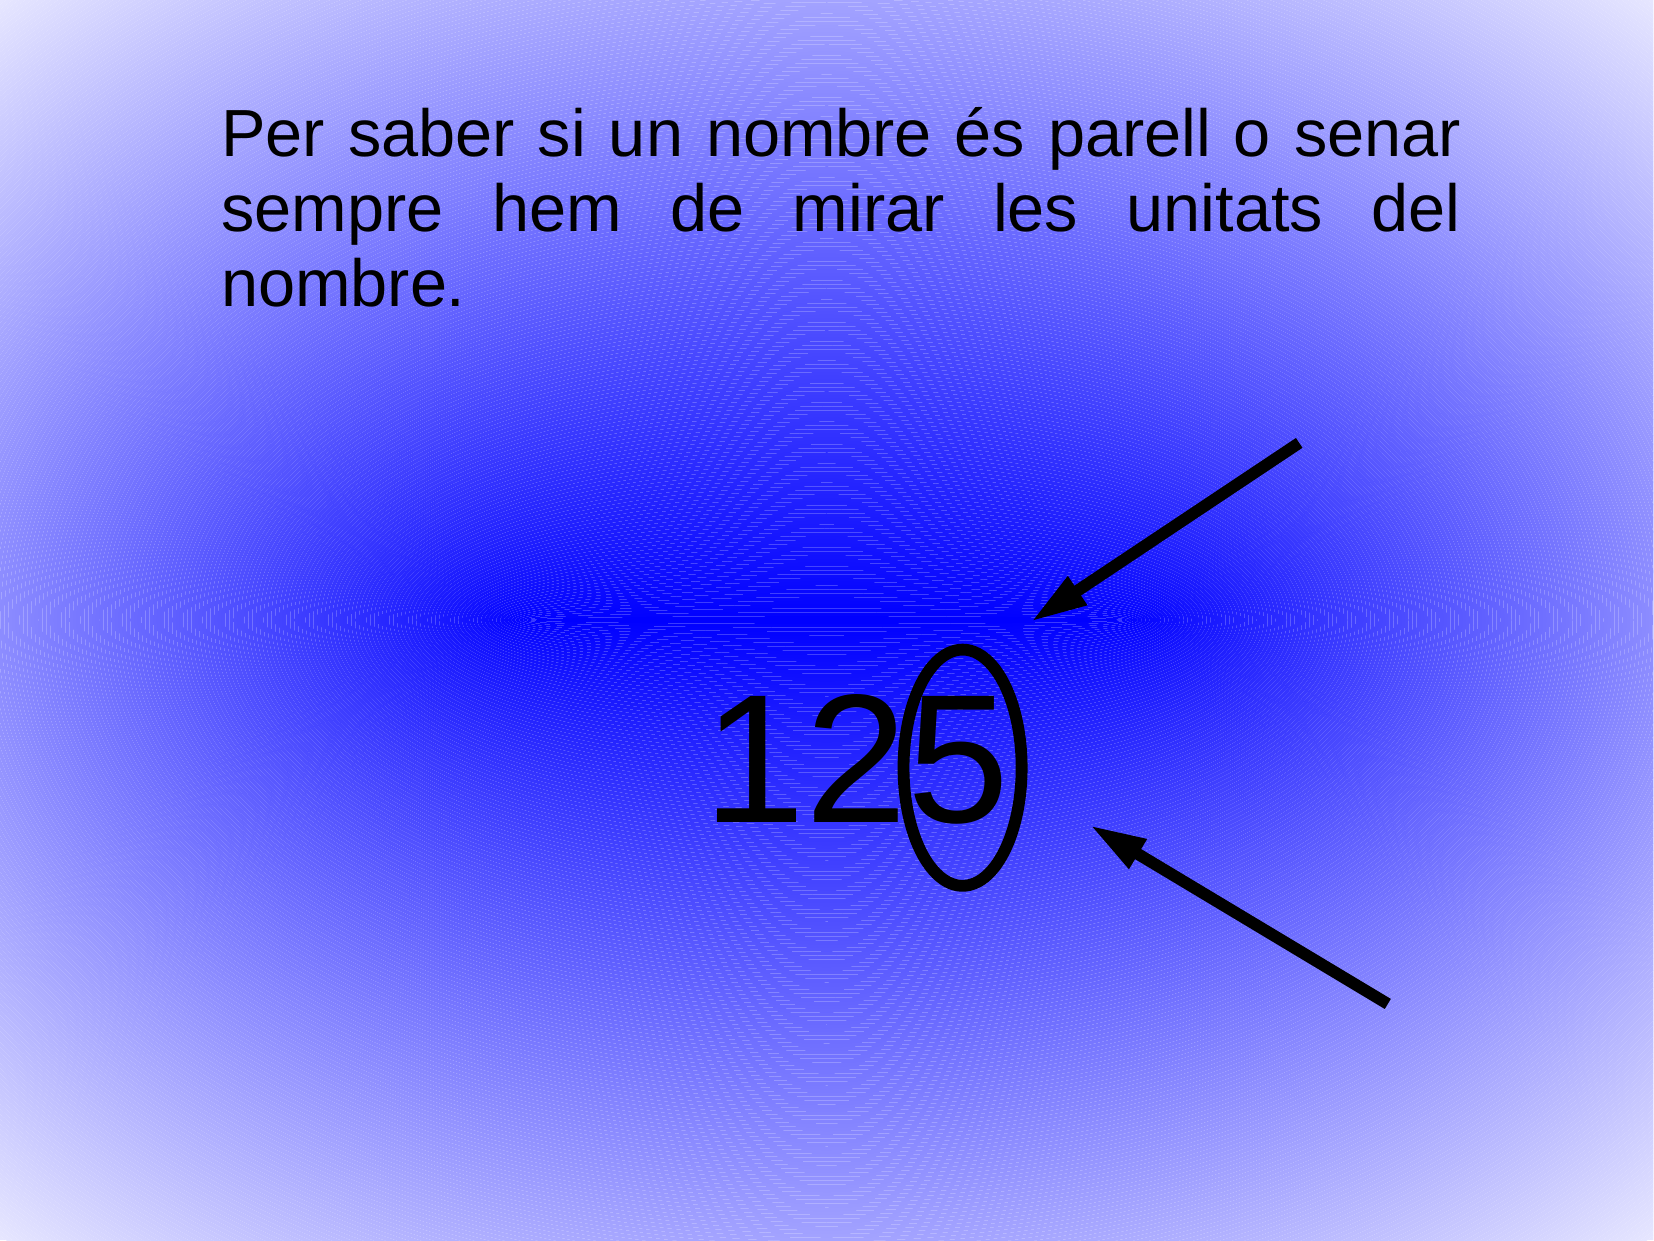

Per saber si un nombre és parell o senar sempre hem de mirar les unitats del nombre.
125